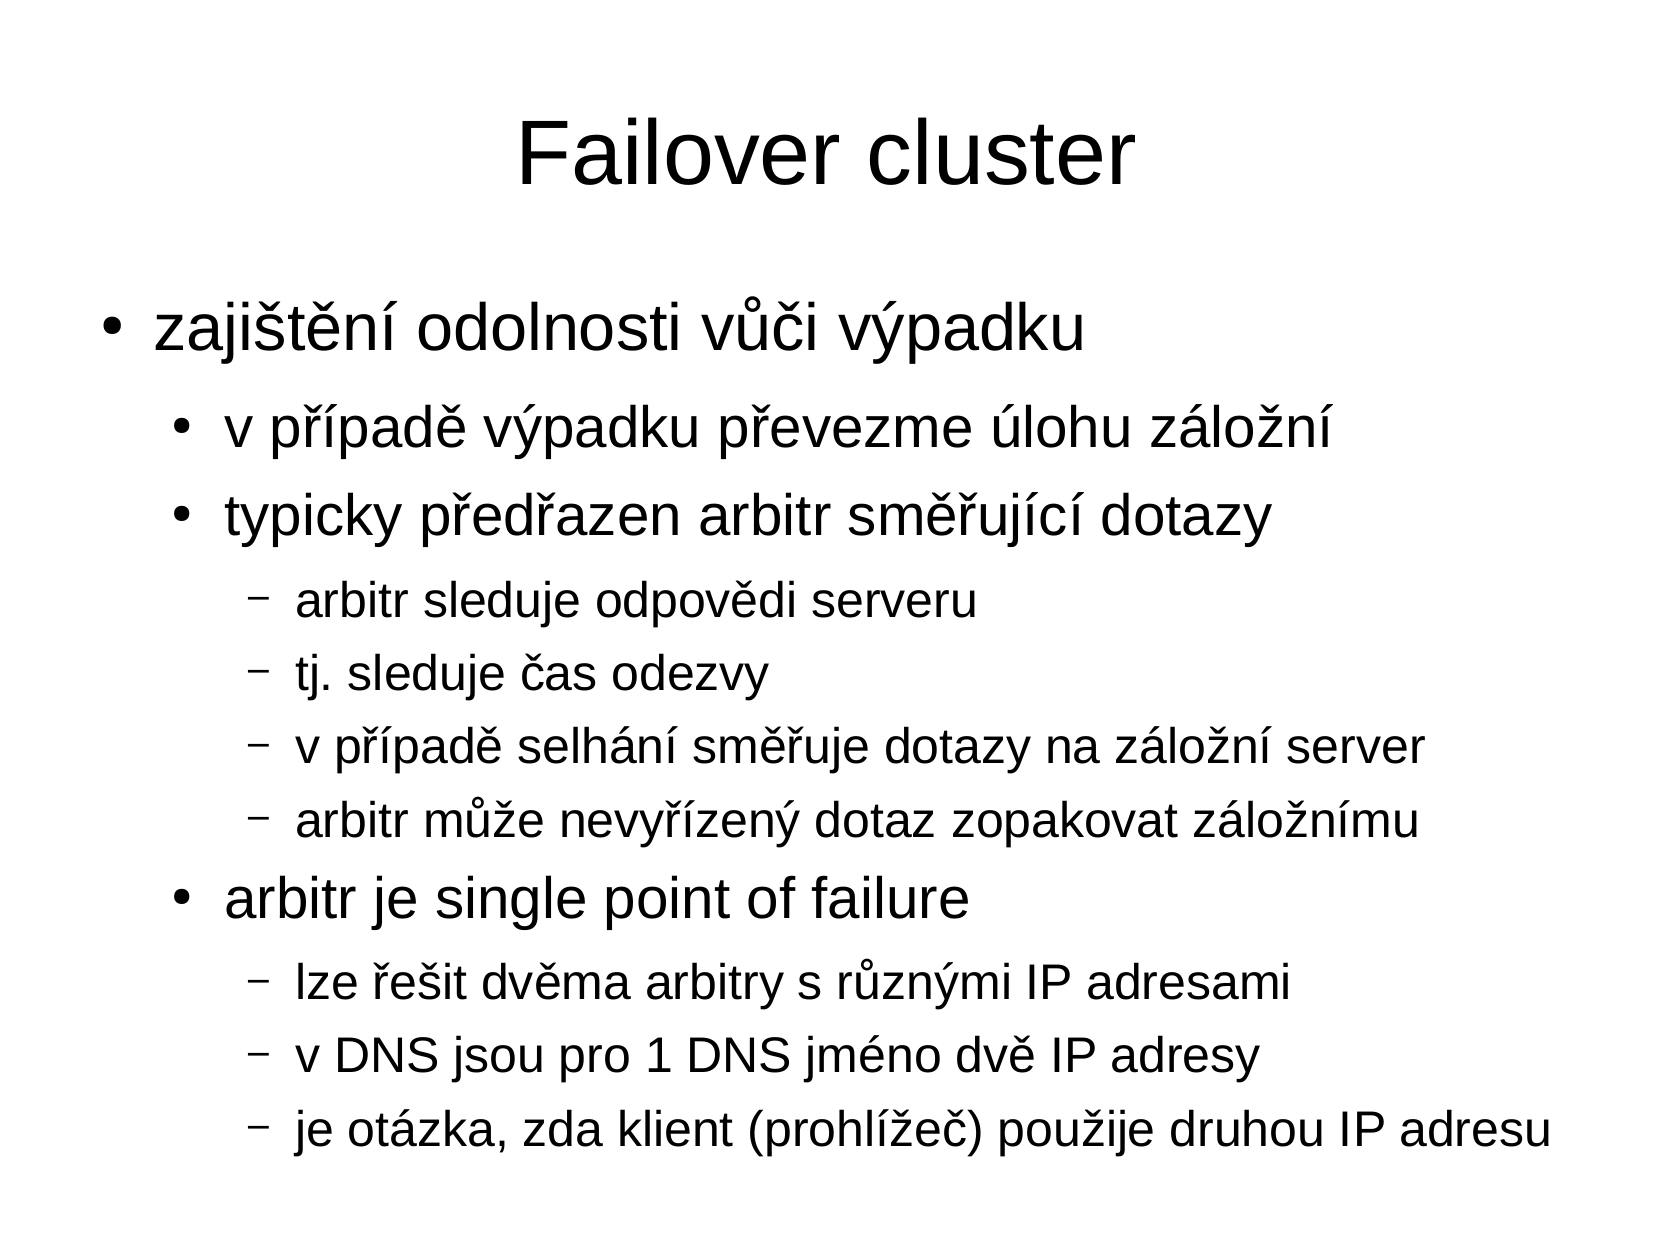

# Failover cluster
zajištění odolnosti vůči výpadku
v případě výpadku převezme úlohu záložní
typicky předřazen arbitr směřující dotazy
arbitr sleduje odpovědi serveru
tj. sleduje čas odezvy
v případě selhání směřuje dotazy na záložní server
arbitr může nevyřízený dotaz zopakovat záložnímu
arbitr je single point of failure
lze řešit dvěma arbitry s různými IP adresami
v DNS jsou pro 1 DNS jméno dvě IP adresy
je otázka, zda klient (prohlížeč) použije druhou IP adresu